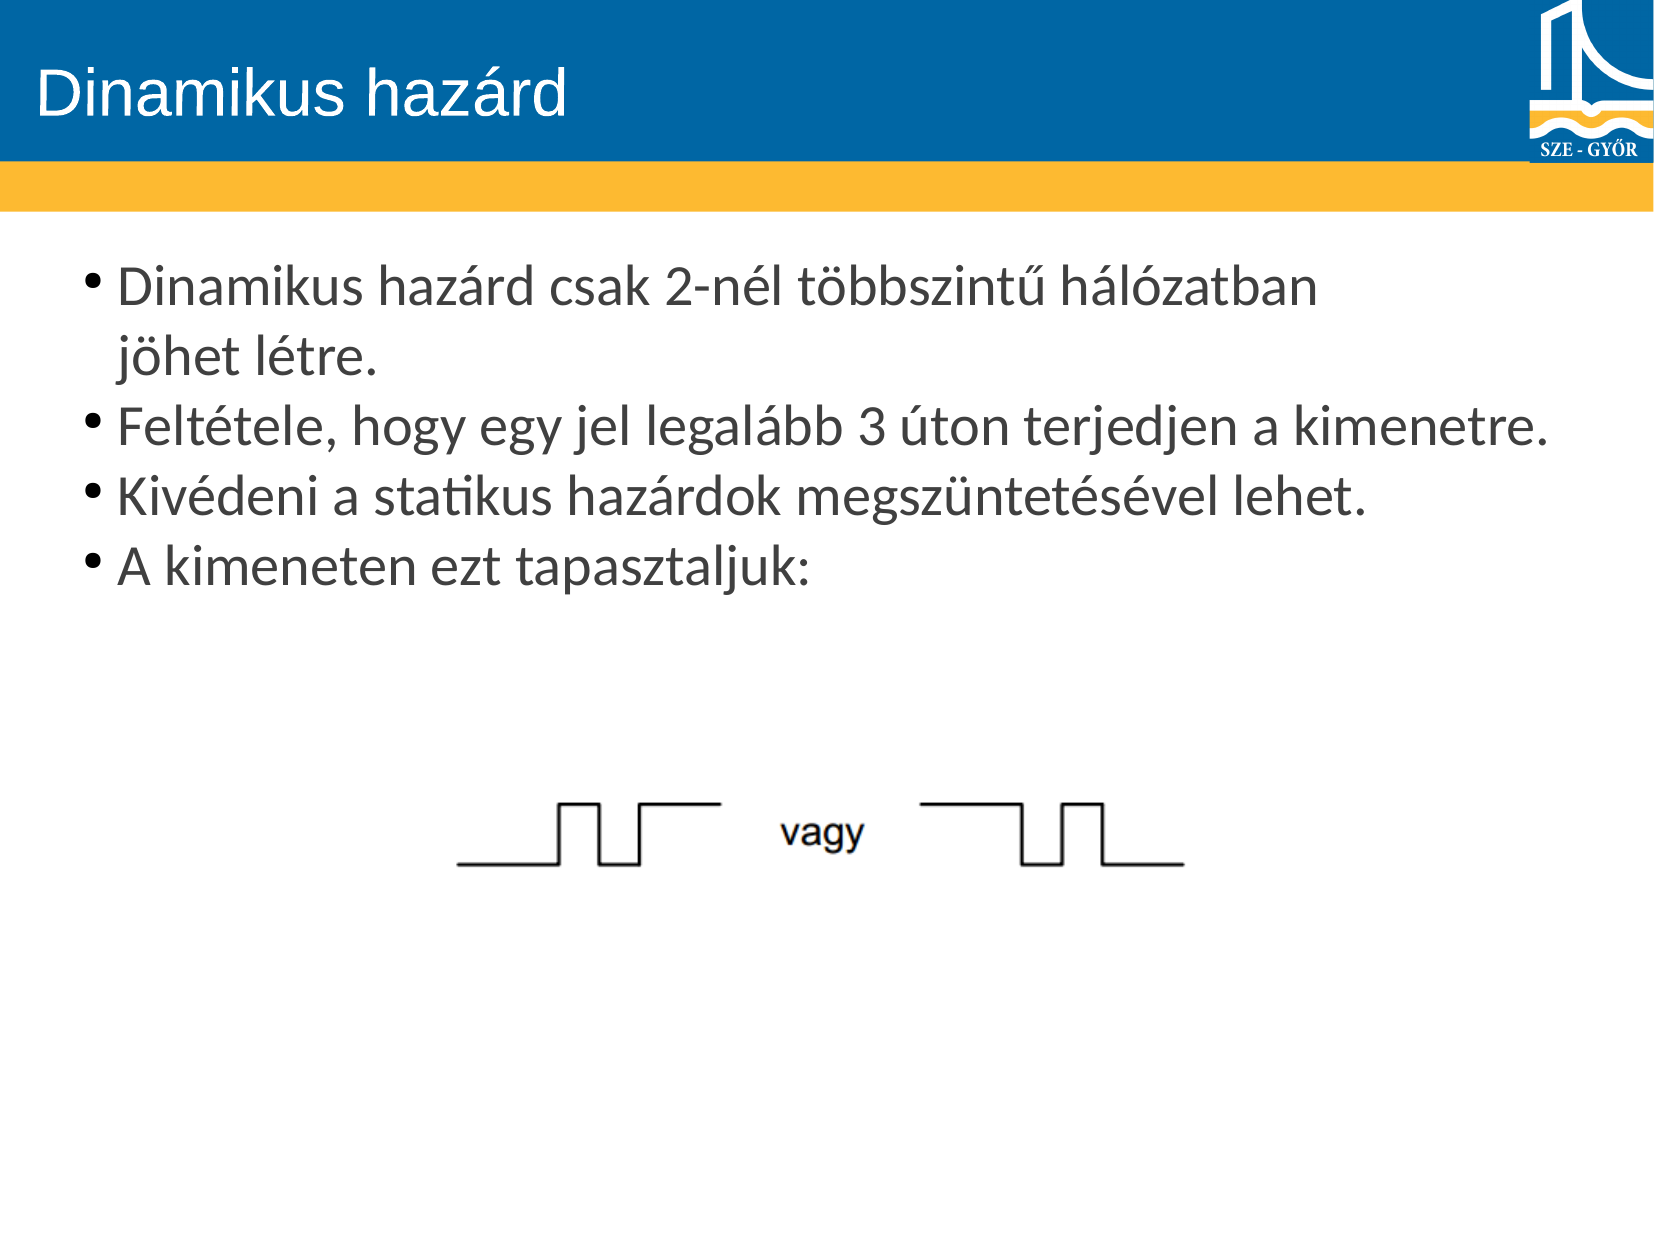

Dinamikus hazárd
Dinamikus hazárd csak 2-nél többszintű hálózatban
jöhet létre.
Feltétele, hogy egy jel legalább 3 úton terjedjen a kimenetre.
Kivédeni a statikus hazárdok megszüntetésével lehet.
A kimeneten ezt tapasztaljuk: